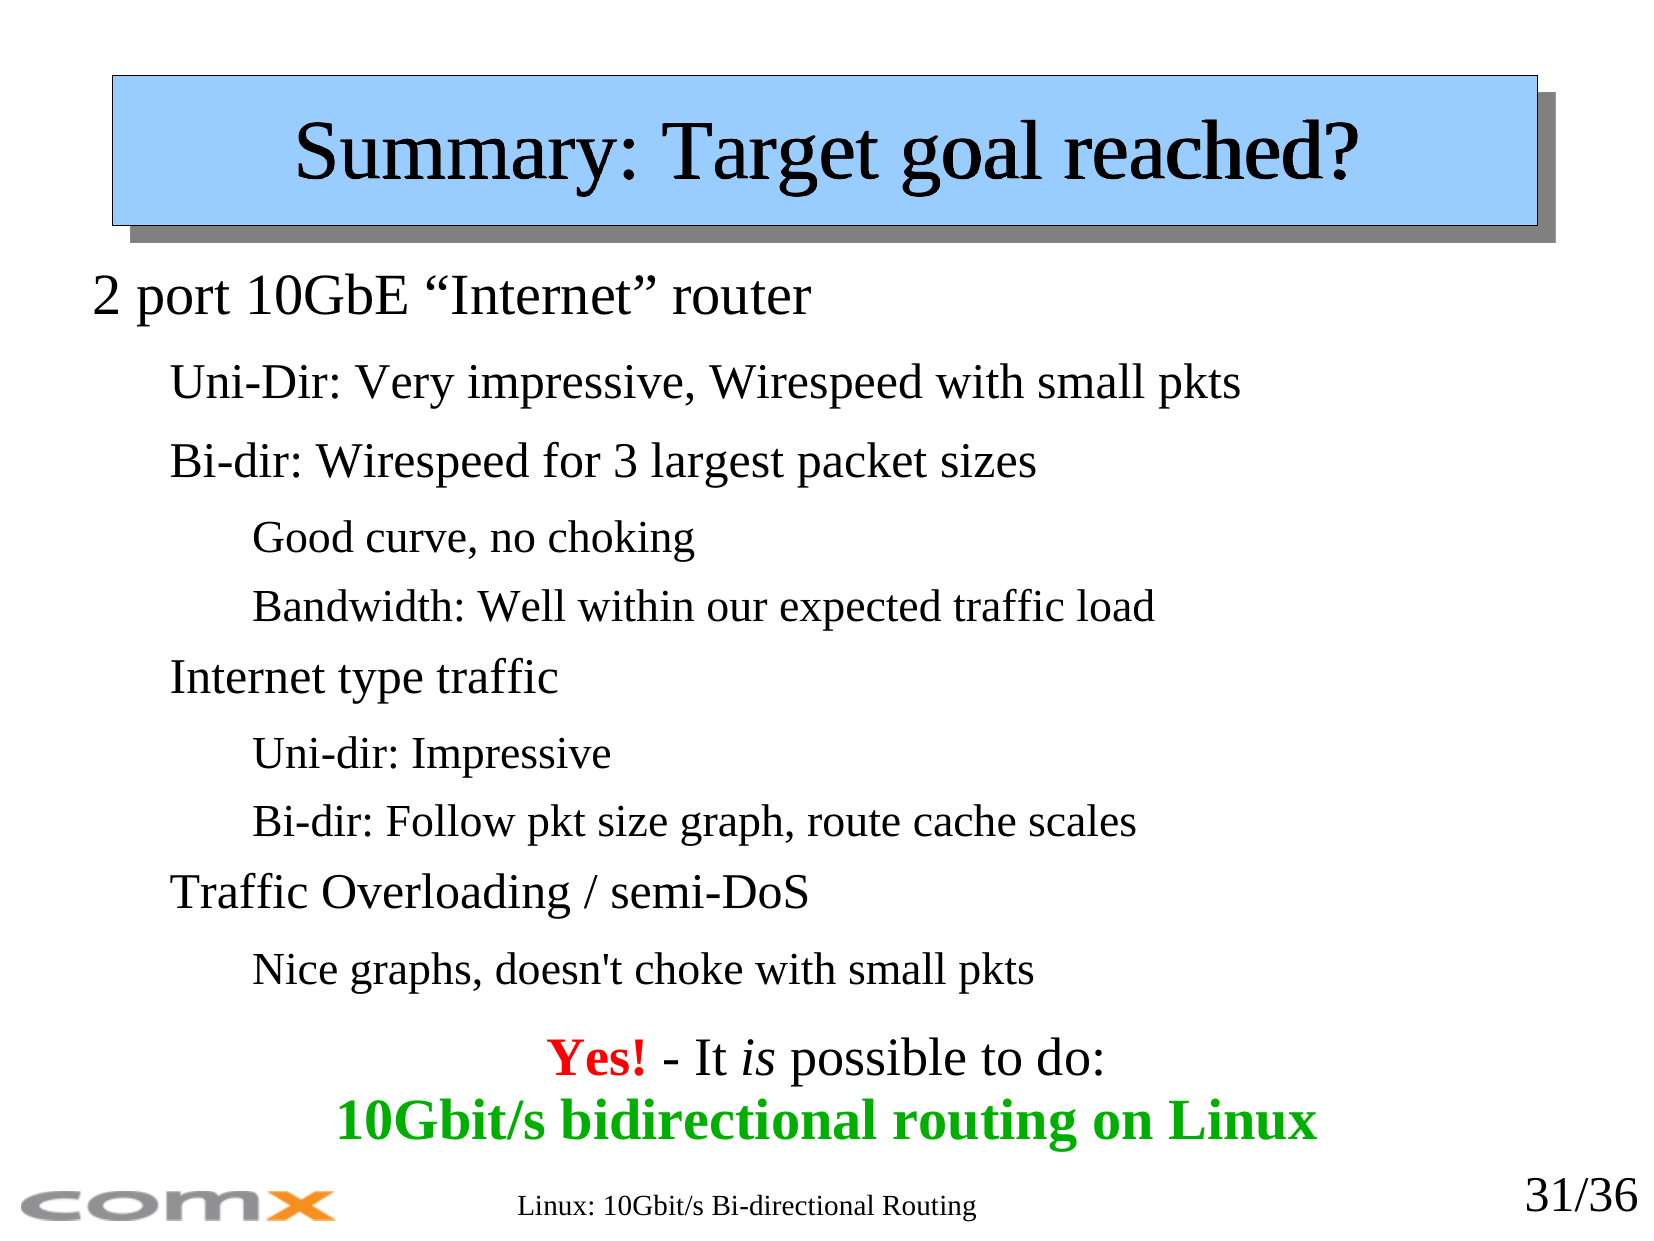

# Summary: Target goal reached?
2 port 10GbE “Internet” router
Uni-Dir: Very impressive, Wirespeed with small pkts
Bi-dir: Wirespeed for 3 largest packet sizes
Good curve, no choking
Bandwidth: Well within our expected traffic load
Internet type traffic
Uni-dir: Impressive
Bi-dir: Follow pkt size graph, route cache scales
Traffic Overloading / semi-DoS
Nice graphs, doesn't choke with small pkts
Yes! - It is possible to do:
10Gbit/s bidirectional routing on Linux